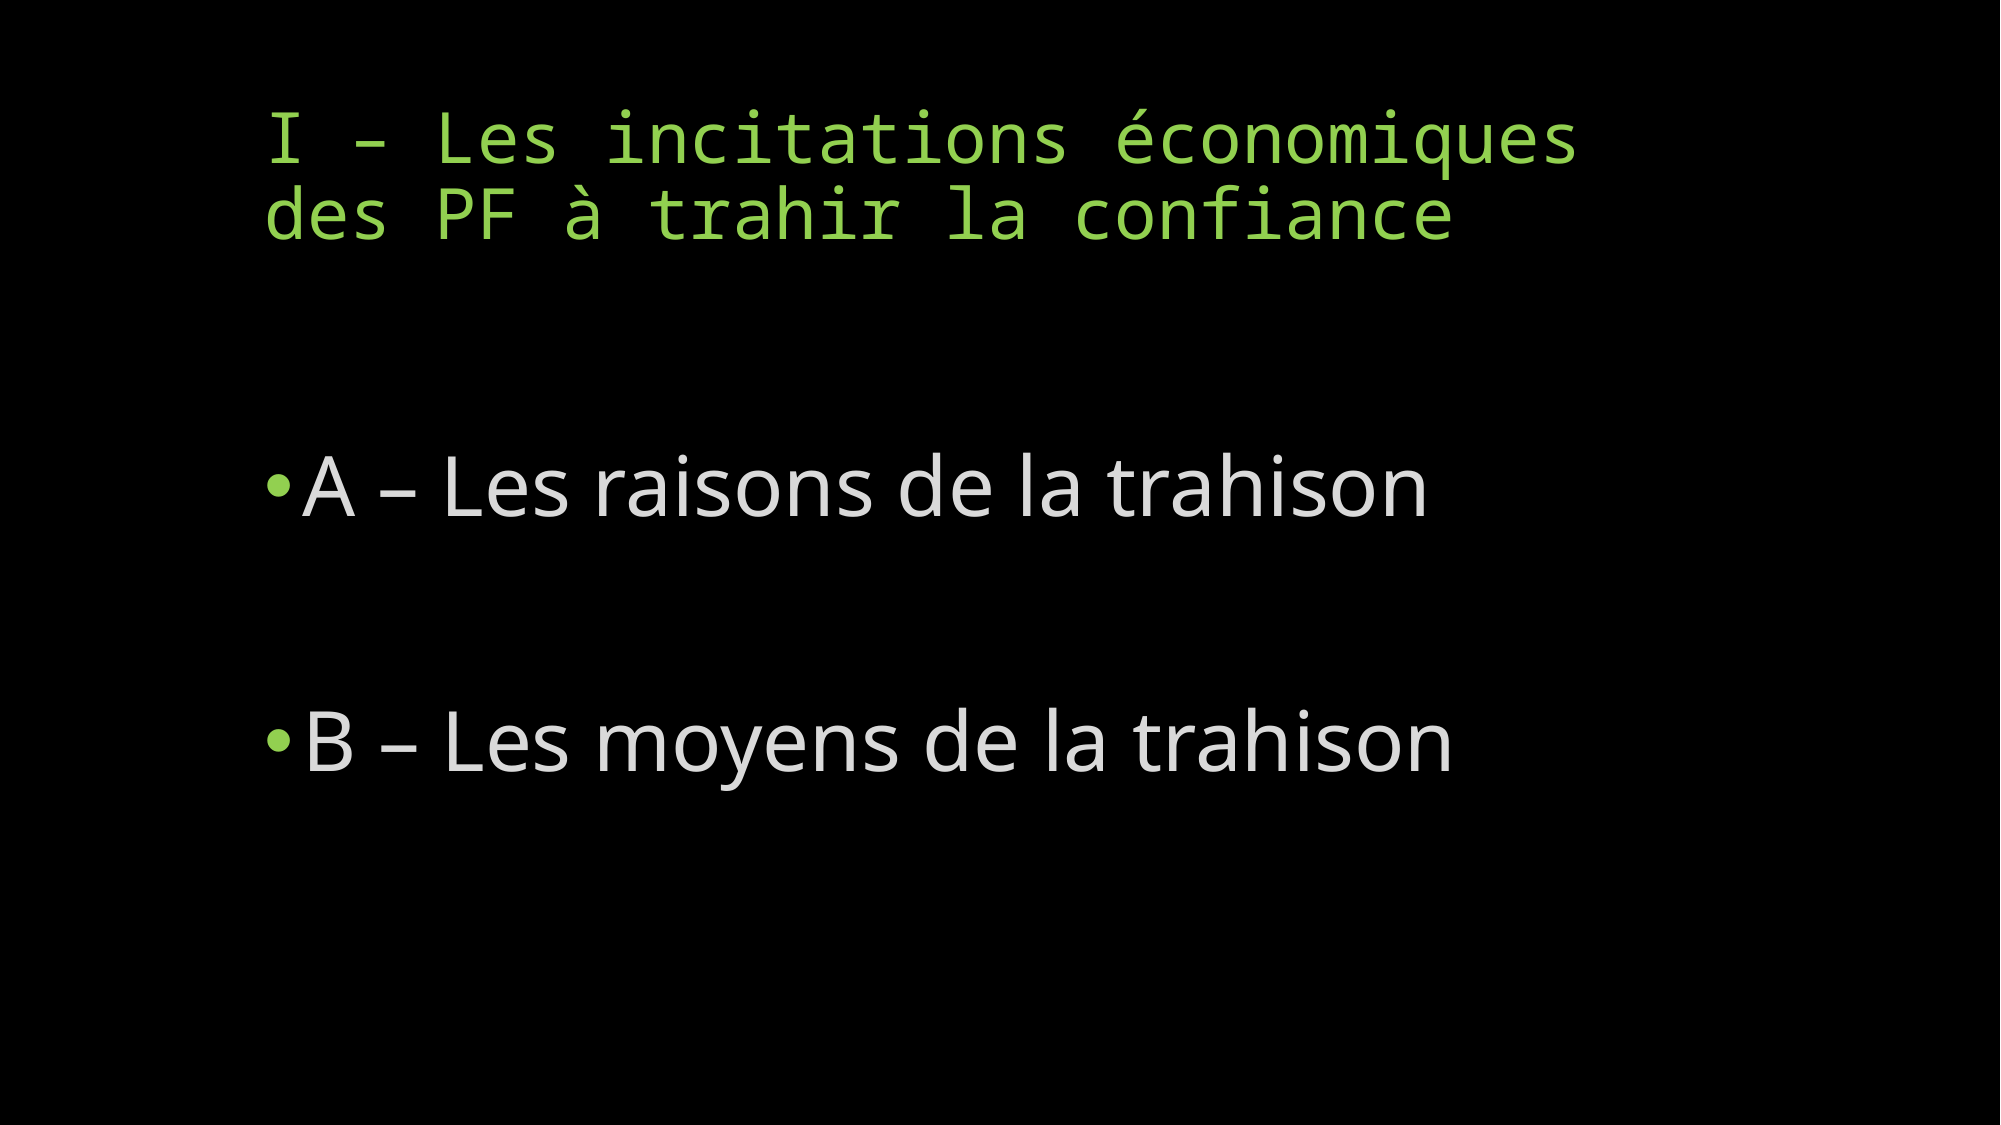

# I – Les incitations économiques des PF à trahir la confiance
A – Les raisons de la trahison
B – Les moyens de la trahison